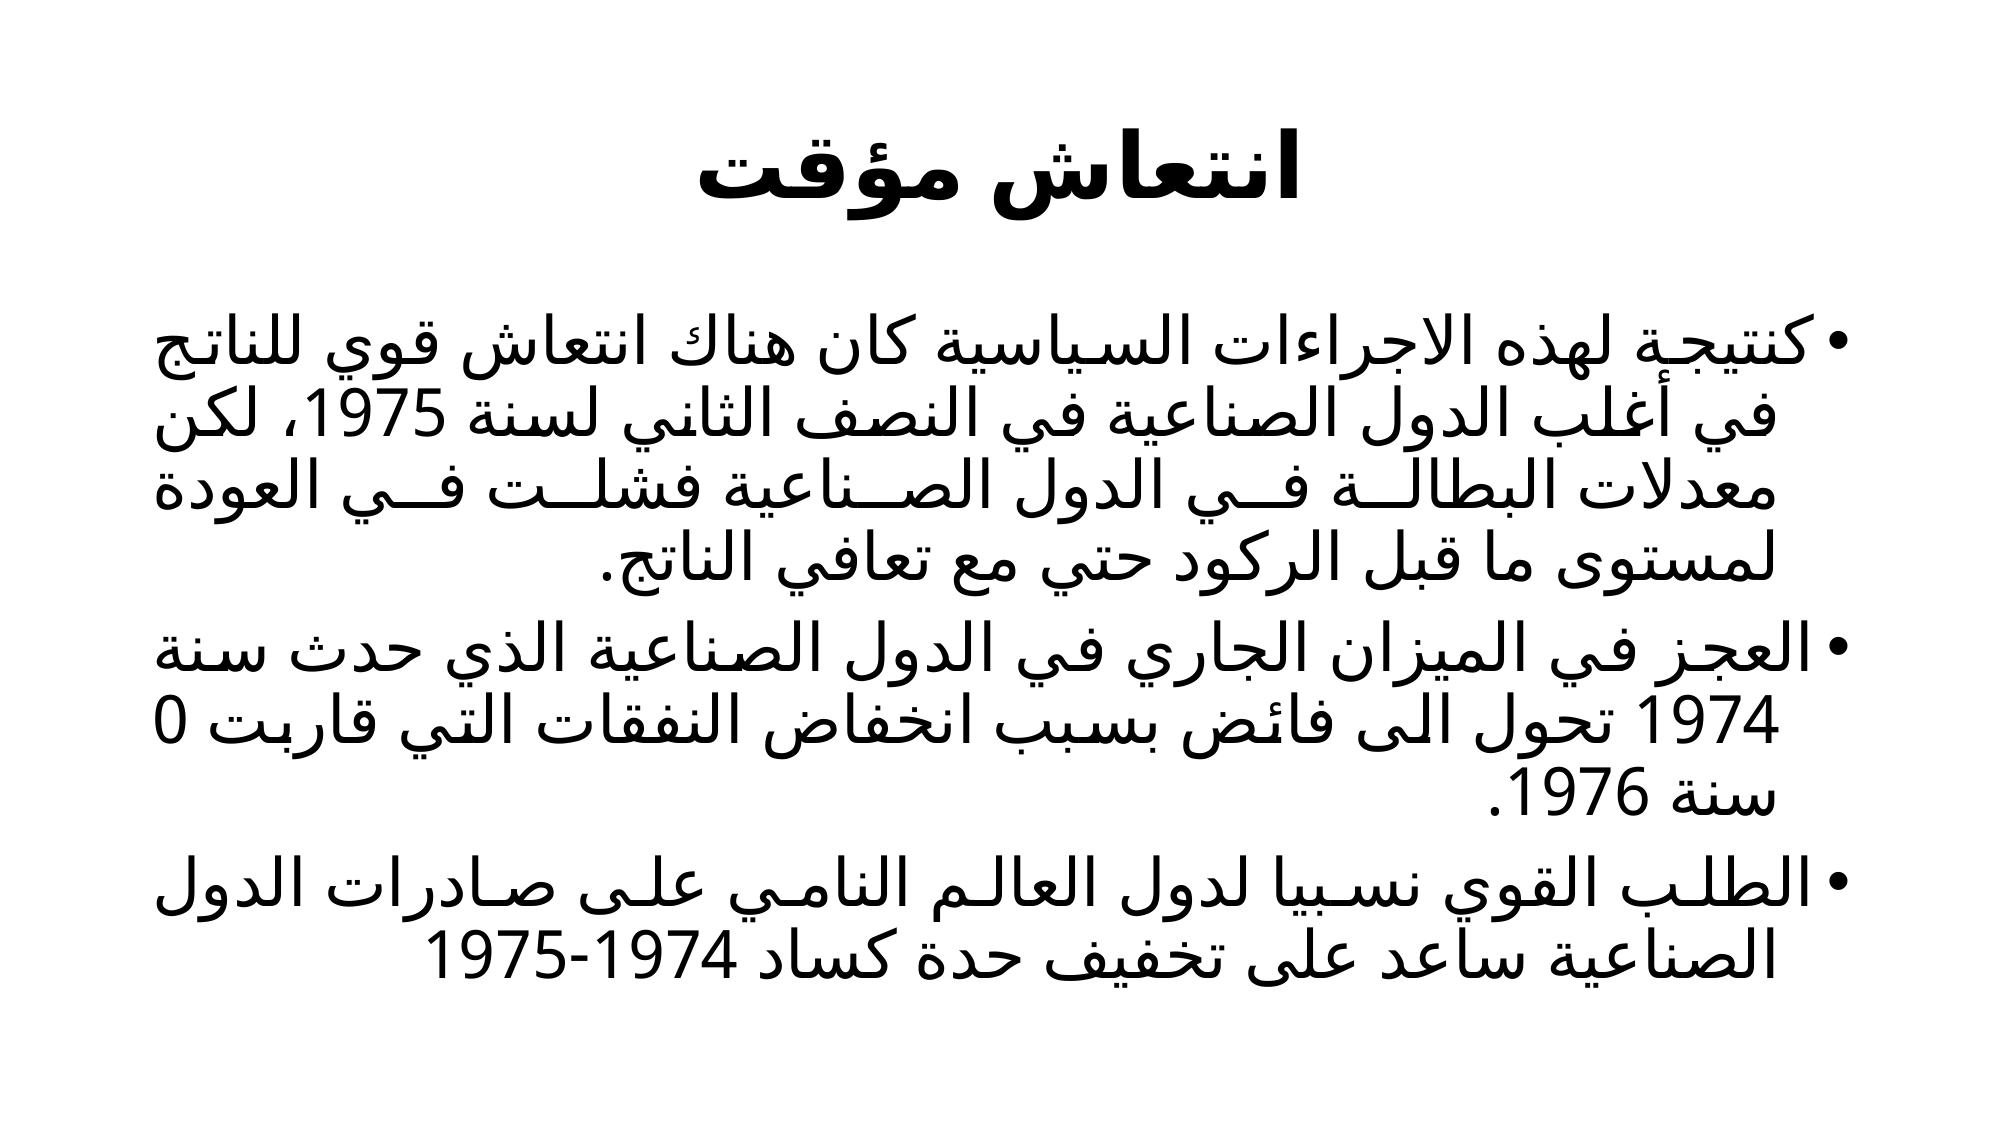

# انتعاش مؤقت
كنتيجة لهذه الاجراءات السياسية كان هناك انتعاش قوي للناتج في أغلب الدول الصناعية في النصف الثاني لسنة 1975، لكن معدلات البطالة في الدول الصناعية فشلت في العودة لمستوى ما قبل الركود حتي مع تعافي الناتج.
العجز في الميزان الجاري في الدول الصناعية الذي حدث سنة 1974 تحول الى فائض بسبب انخفاض النفقات التي قاربت 0 سنة 1976.
الطلب القوي نسبيا لدول العالم النامي على صادرات الدول الصناعية ساعد على تخفيف حدة كساد 1974-1975